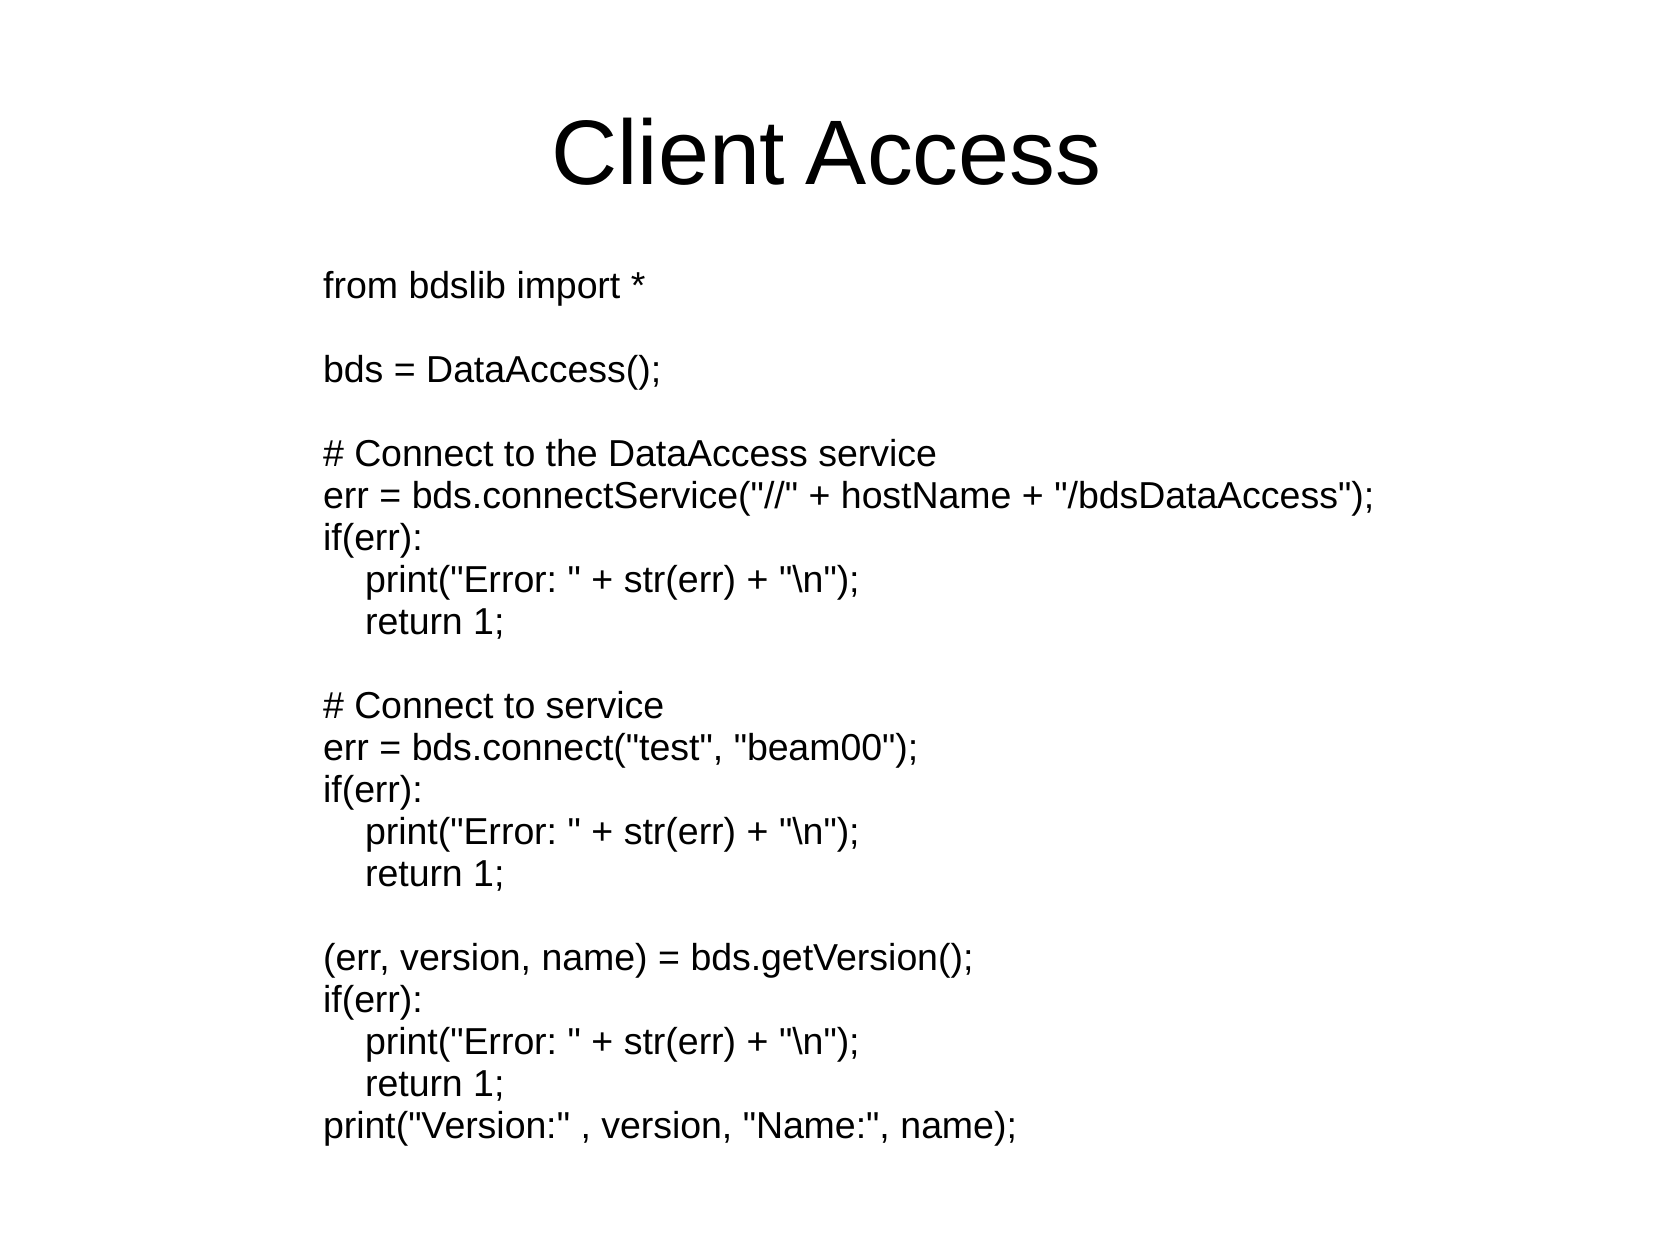

# Client Access
 from bdslib import *
 bds = DataAccess();
 # Connect to the DataAccess service
 err = bds.connectService("//" + hostName + "/bdsDataAccess");
 if(err):
 print("Error: " + str(err) + "\n");
 return 1;
 # Connect to service
 err = bds.connect("test", "beam00");
 if(err):
 print("Error: " + str(err) + "\n");
 return 1;
 (err, version, name) = bds.getVersion();
 if(err):
 print("Error: " + str(err) + "\n");
 return 1;
 print("Version:" , version, "Name:", name);